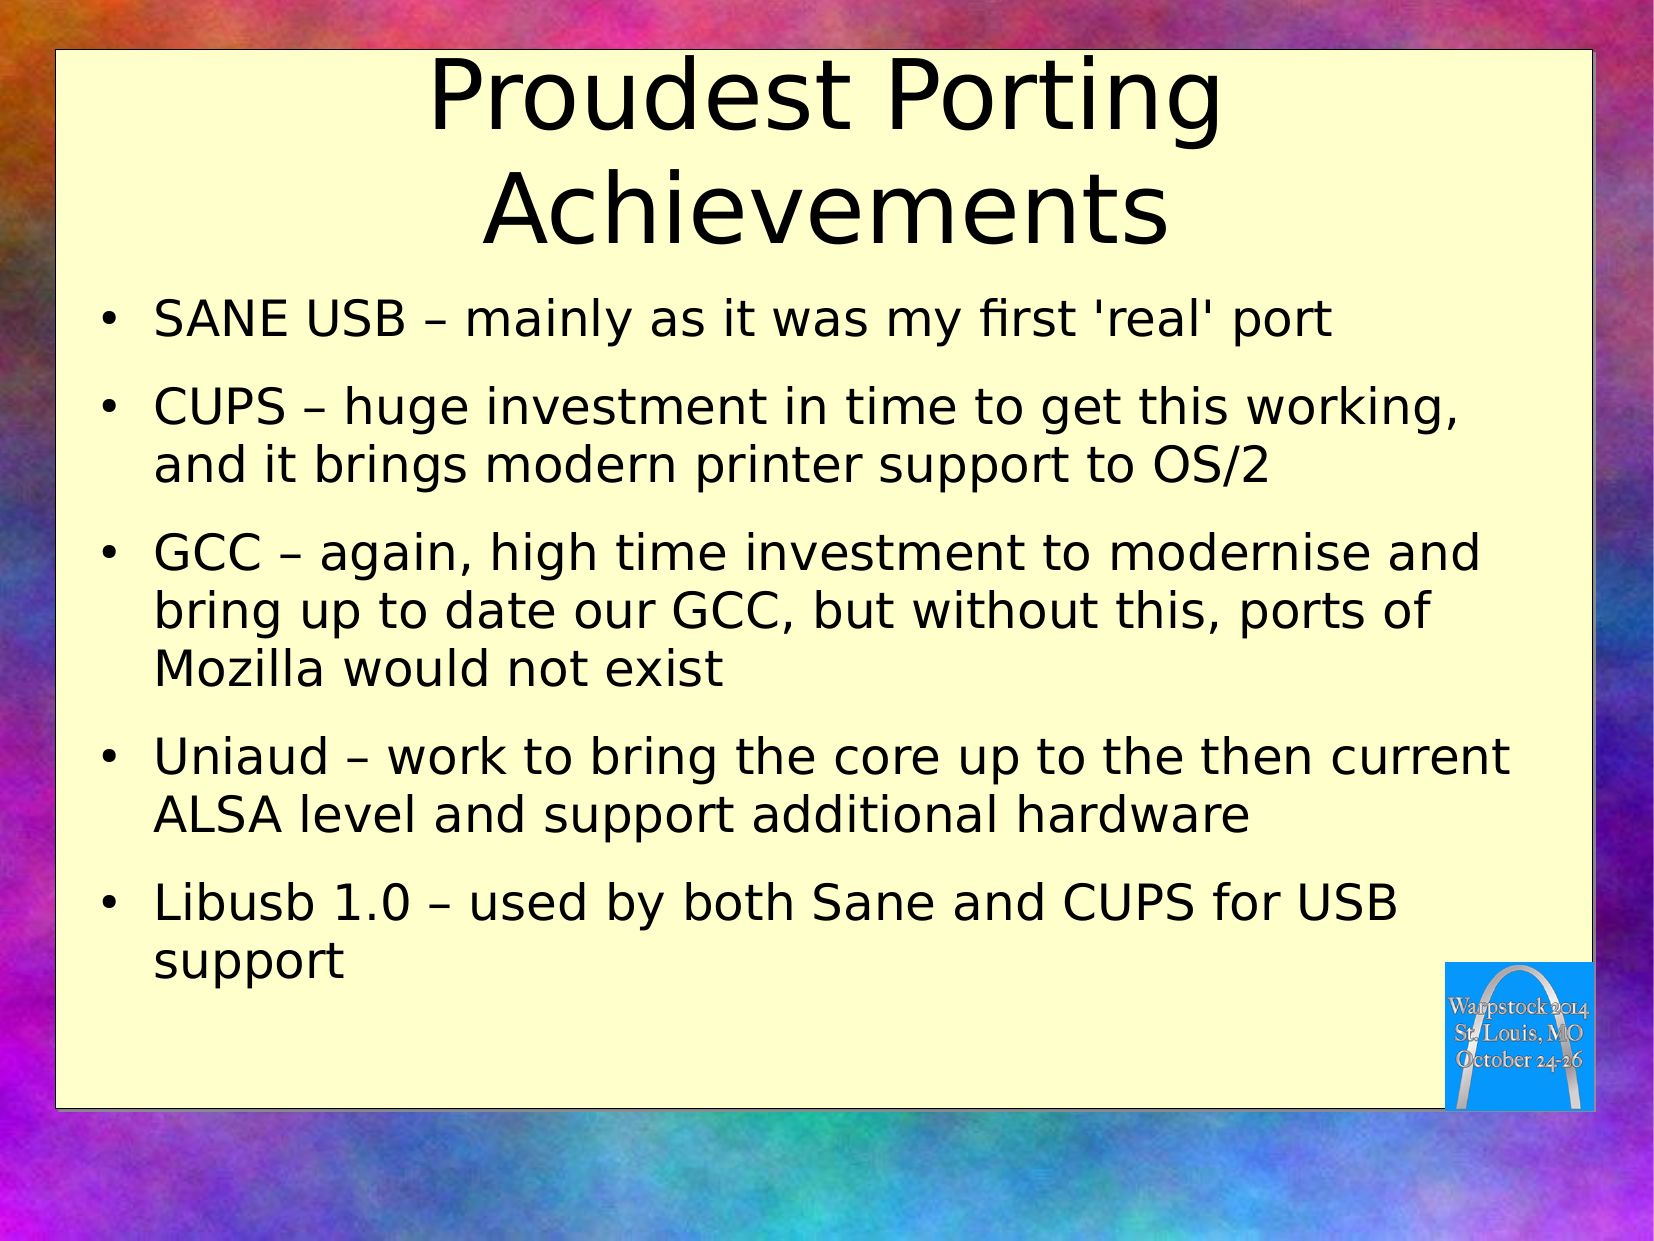

# Proudest Porting Achievements
SANE USB – mainly as it was my first 'real' port
CUPS – huge investment in time to get this working, and it brings modern printer support to OS/2
GCC – again, high time investment to modernise and bring up to date our GCC, but without this, ports of Mozilla would not exist
Uniaud – work to bring the core up to the then current ALSA level and support additional hardware
Libusb 1.0 – used by both Sane and CUPS for USB support